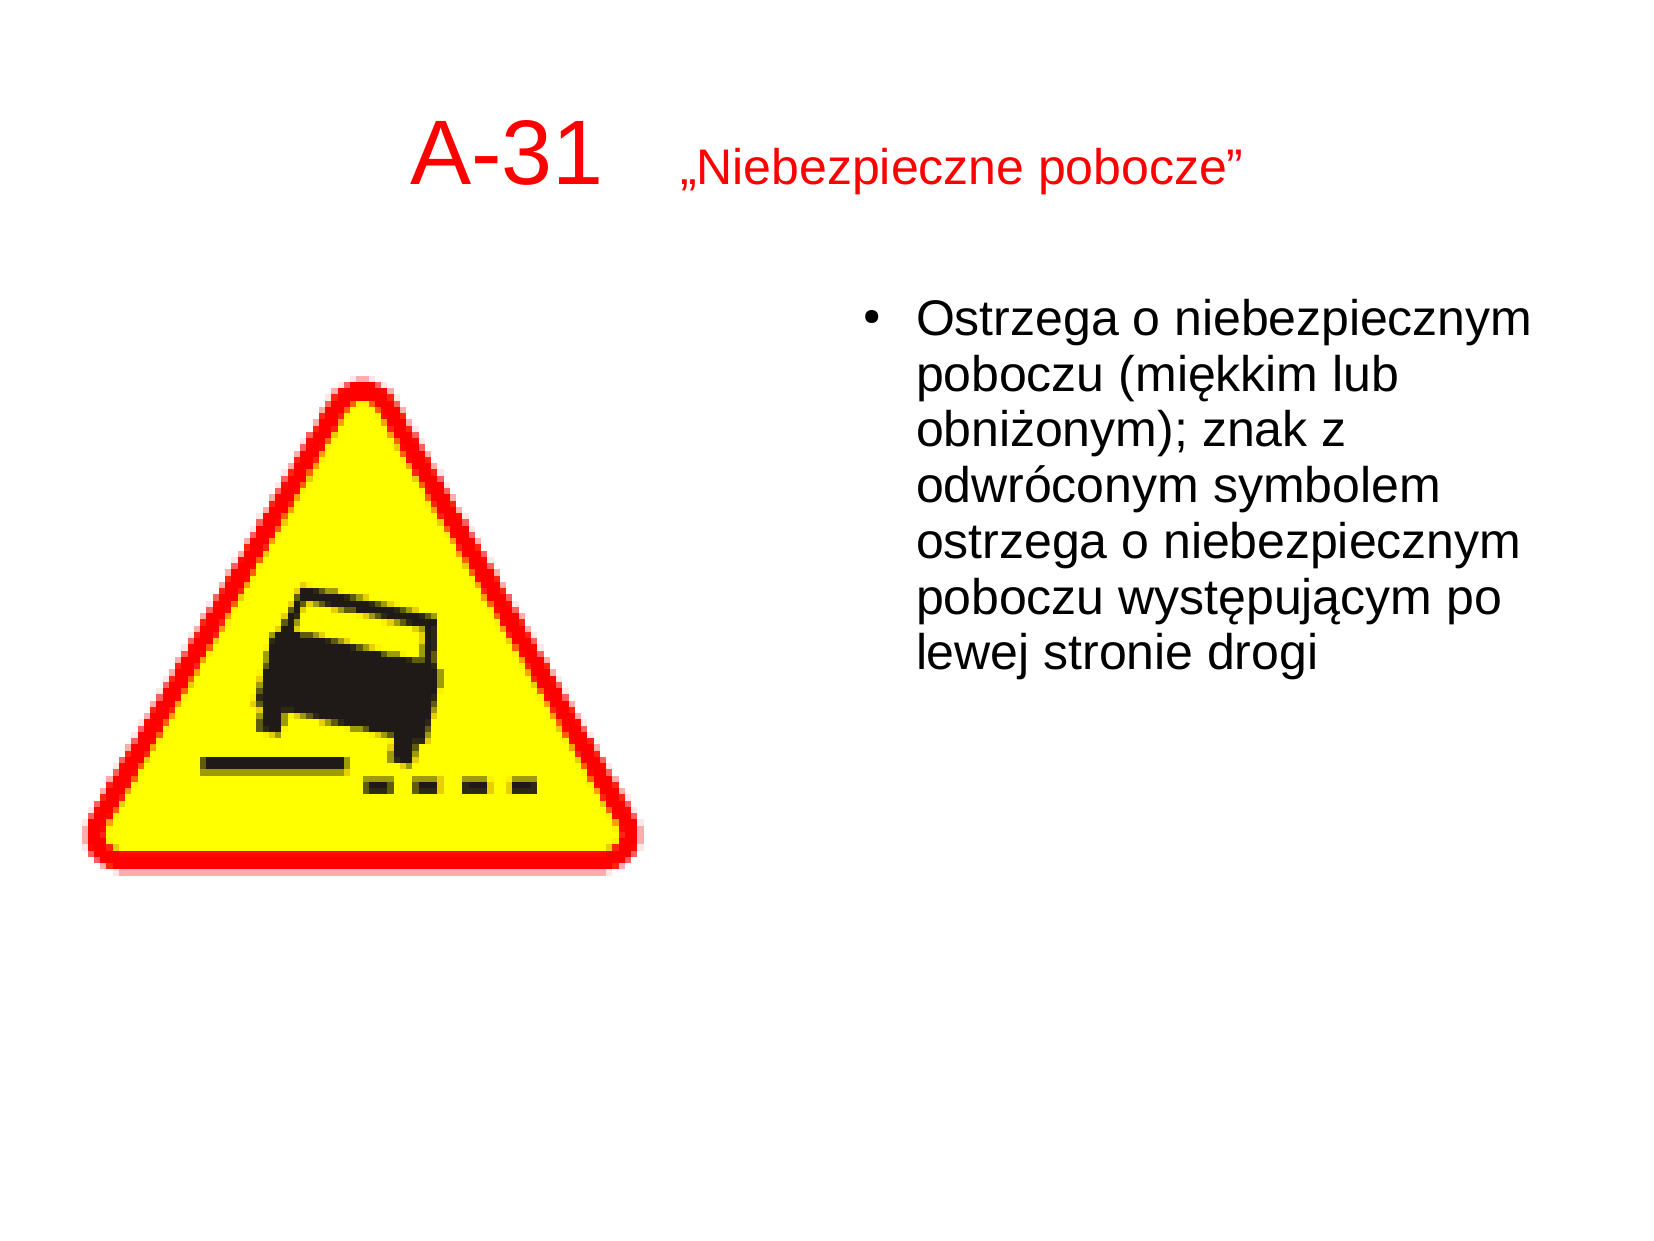

# A-31 „Niebezpieczne pobocze”
Ostrzega o niebezpiecznym poboczu (miękkim lub obniżonym); znak z odwróconym symbolem ostrzega o niebezpiecznym poboczu występującym po lewej stronie drogi